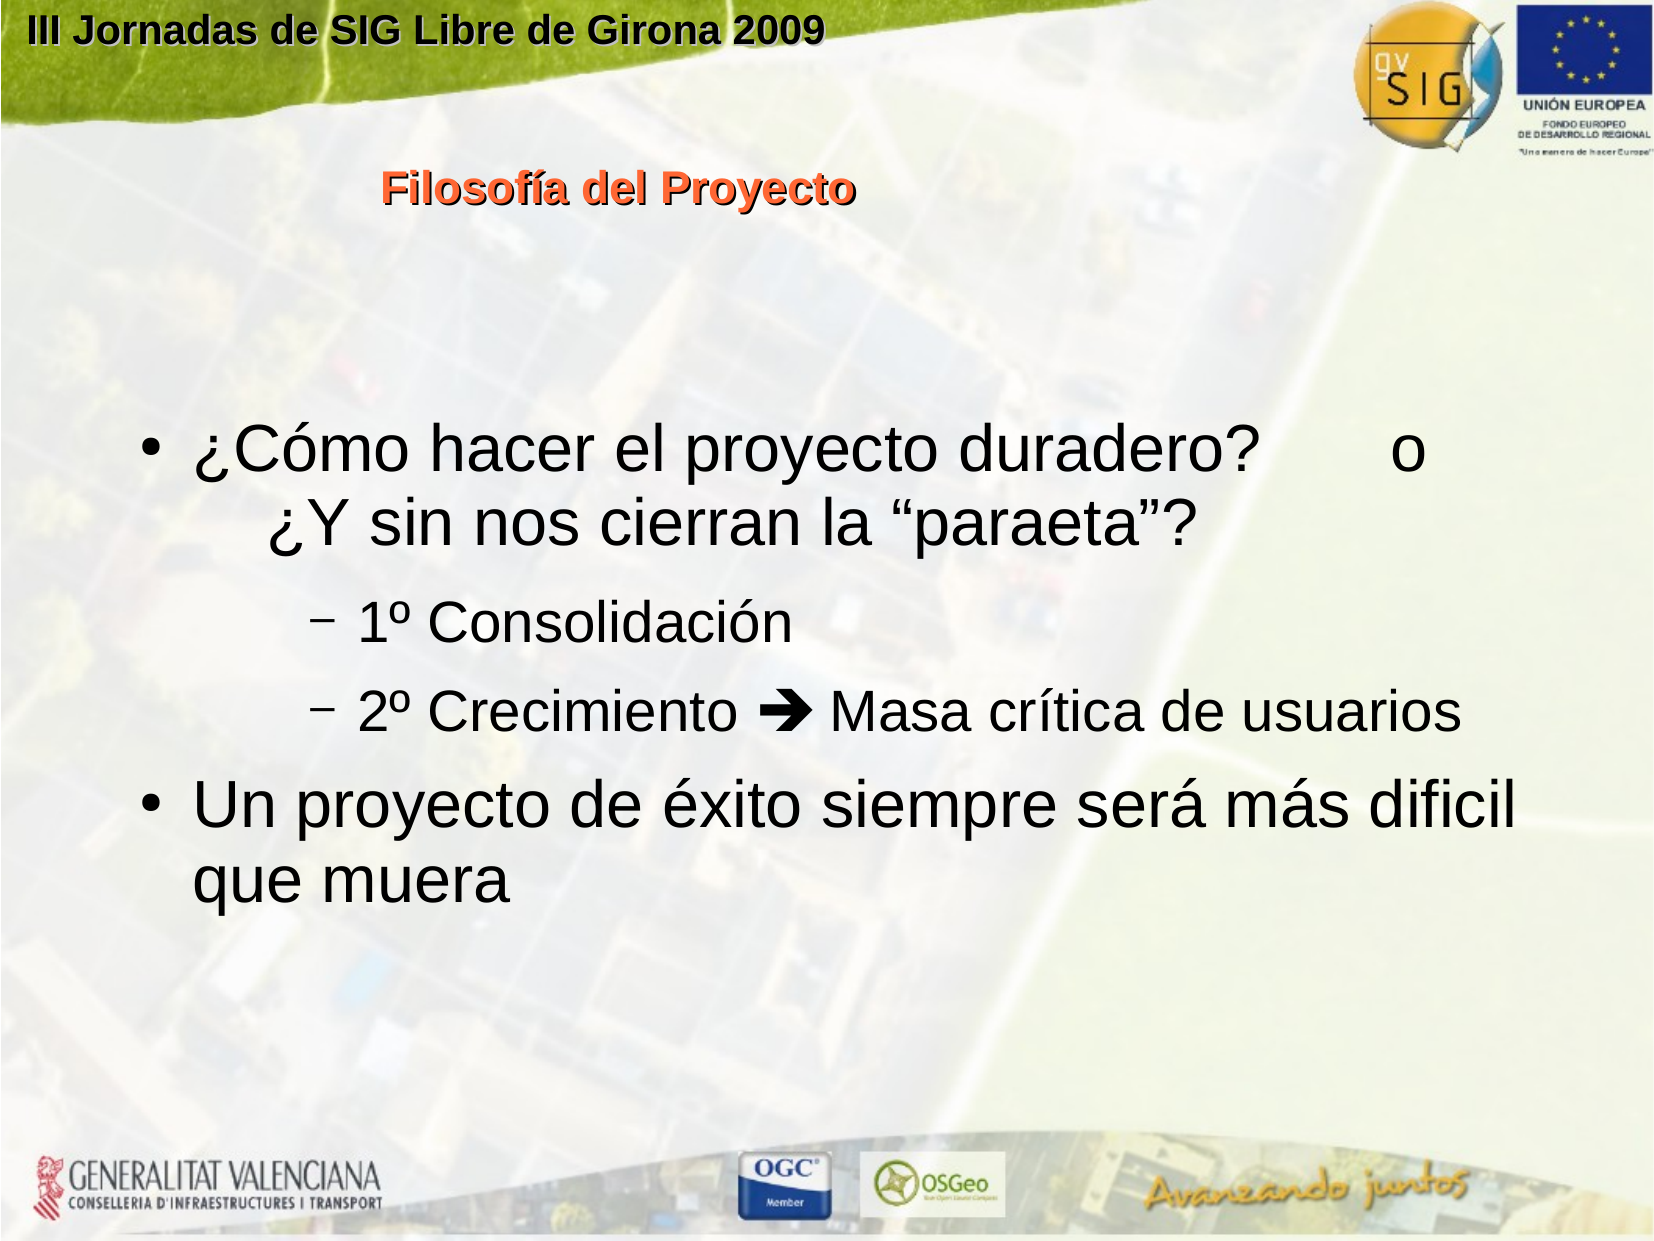

#
Filosofía del Proyecto
¿Cómo hacer el proyecto duradero? o ¿Y sin nos cierran la “paraeta”?
1º Consolidación
2º Crecimiento  Masa crítica de usuarios
Un proyecto de éxito siempre será más dificil que muera